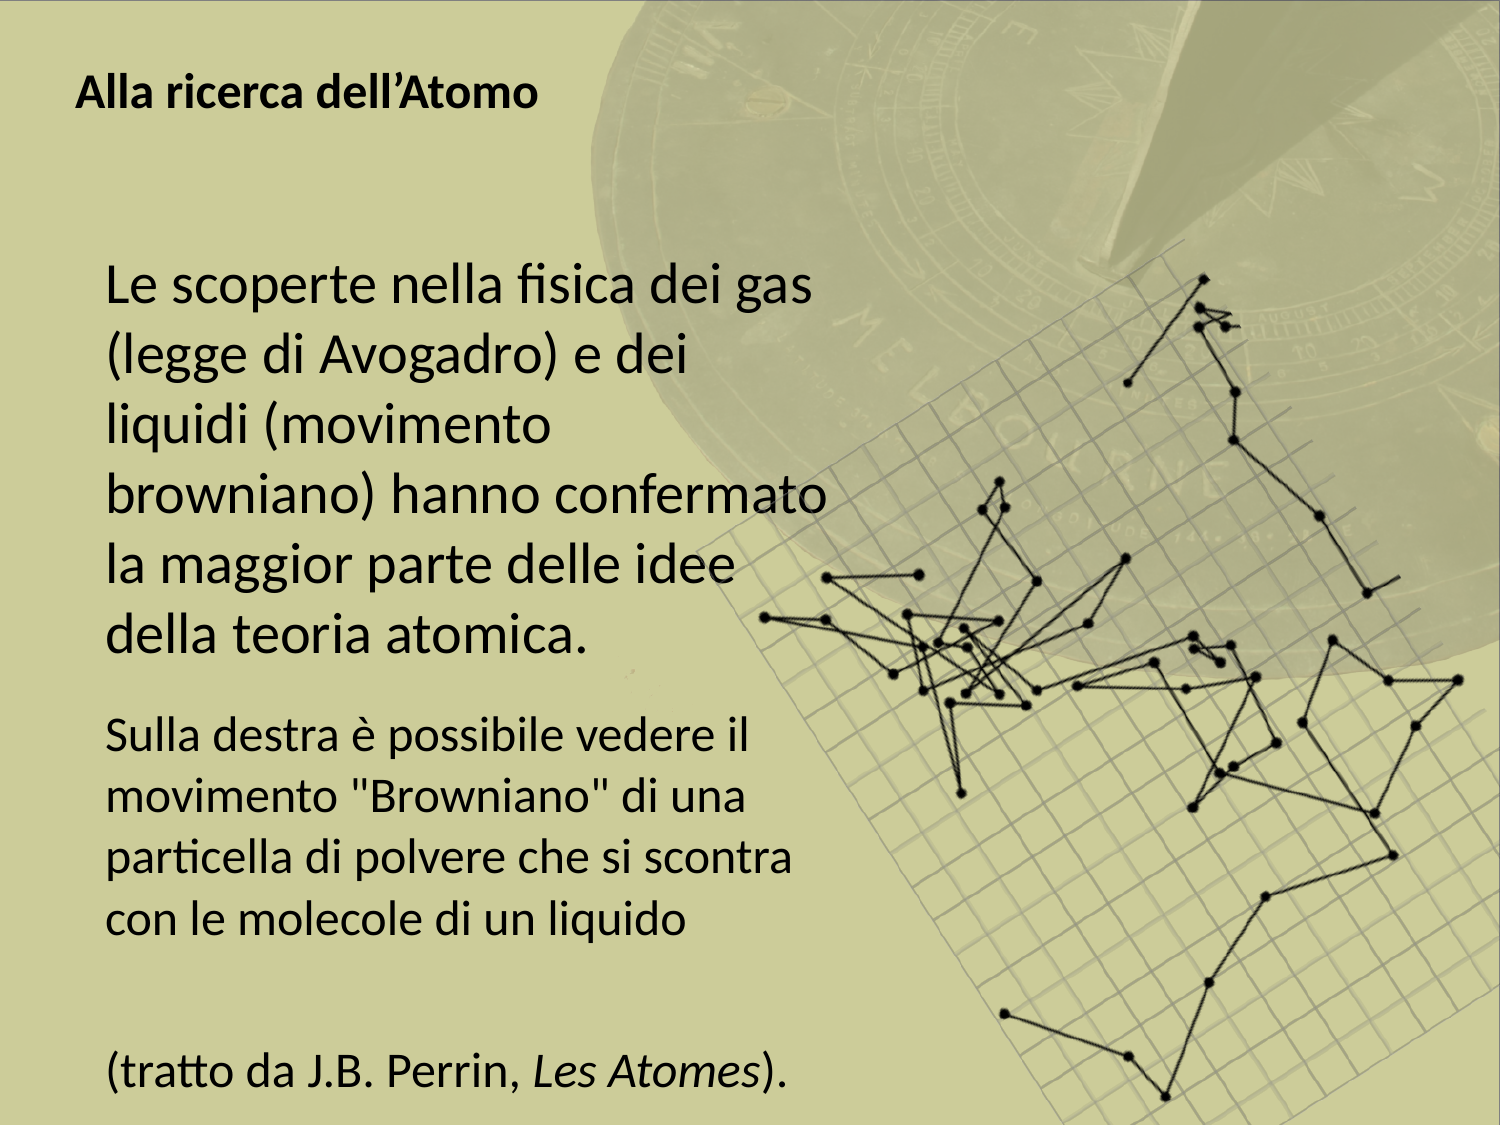

# Alla ricerca dell’Atomo
Le scoperte nella fisica dei gas (legge di Avogadro) e dei liquidi (movimento browniano) hanno confermato la maggior parte delle idee della teoria atomica.
Sulla destra è possibile vedere il movimento "Browniano" di una particella di polvere che si scontra con le molecole di un liquido
(tratto da J.B. Perrin, Les Atomes).